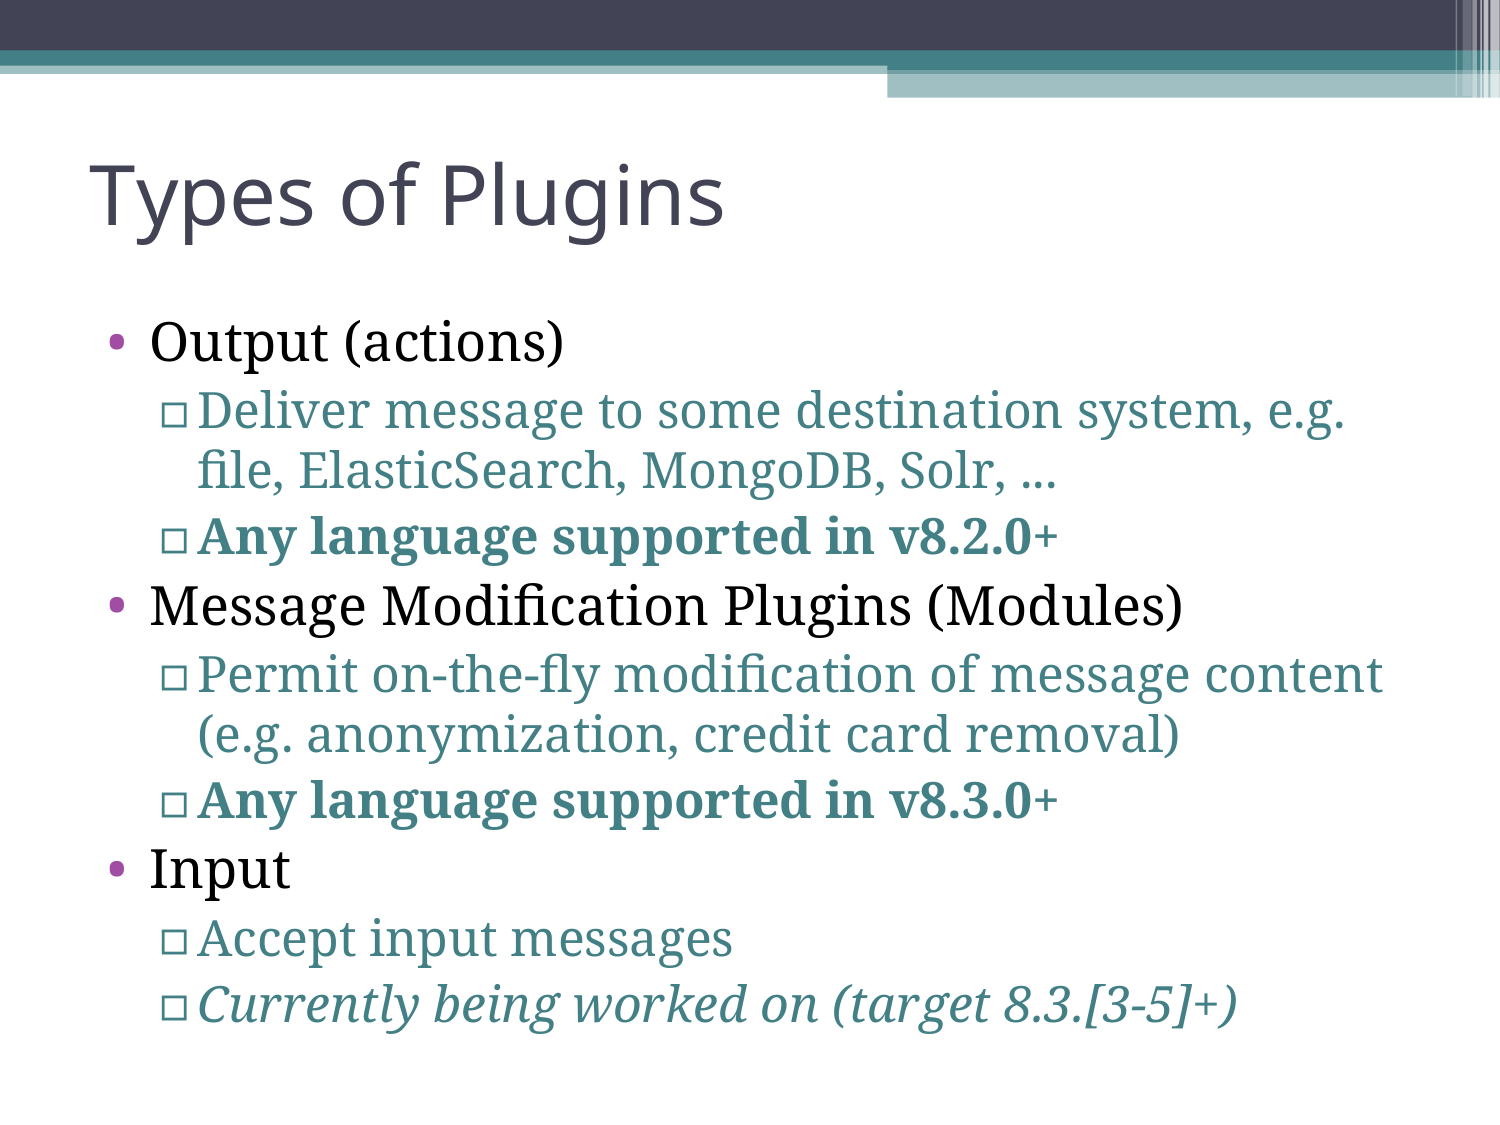

# Types of Plugins
Output (actions)
Deliver message to some destination system, e.g. file, ElasticSearch, MongoDB, Solr, ...
Any language supported in v8.2.0+
Message Modification Plugins (Modules)
Permit on-the-fly modification of message content (e.g. anonymization, credit card removal)
Any language supported in v8.3.0+
Input
Accept input messages
Currently being worked on (target 8.3.[3-5]+)